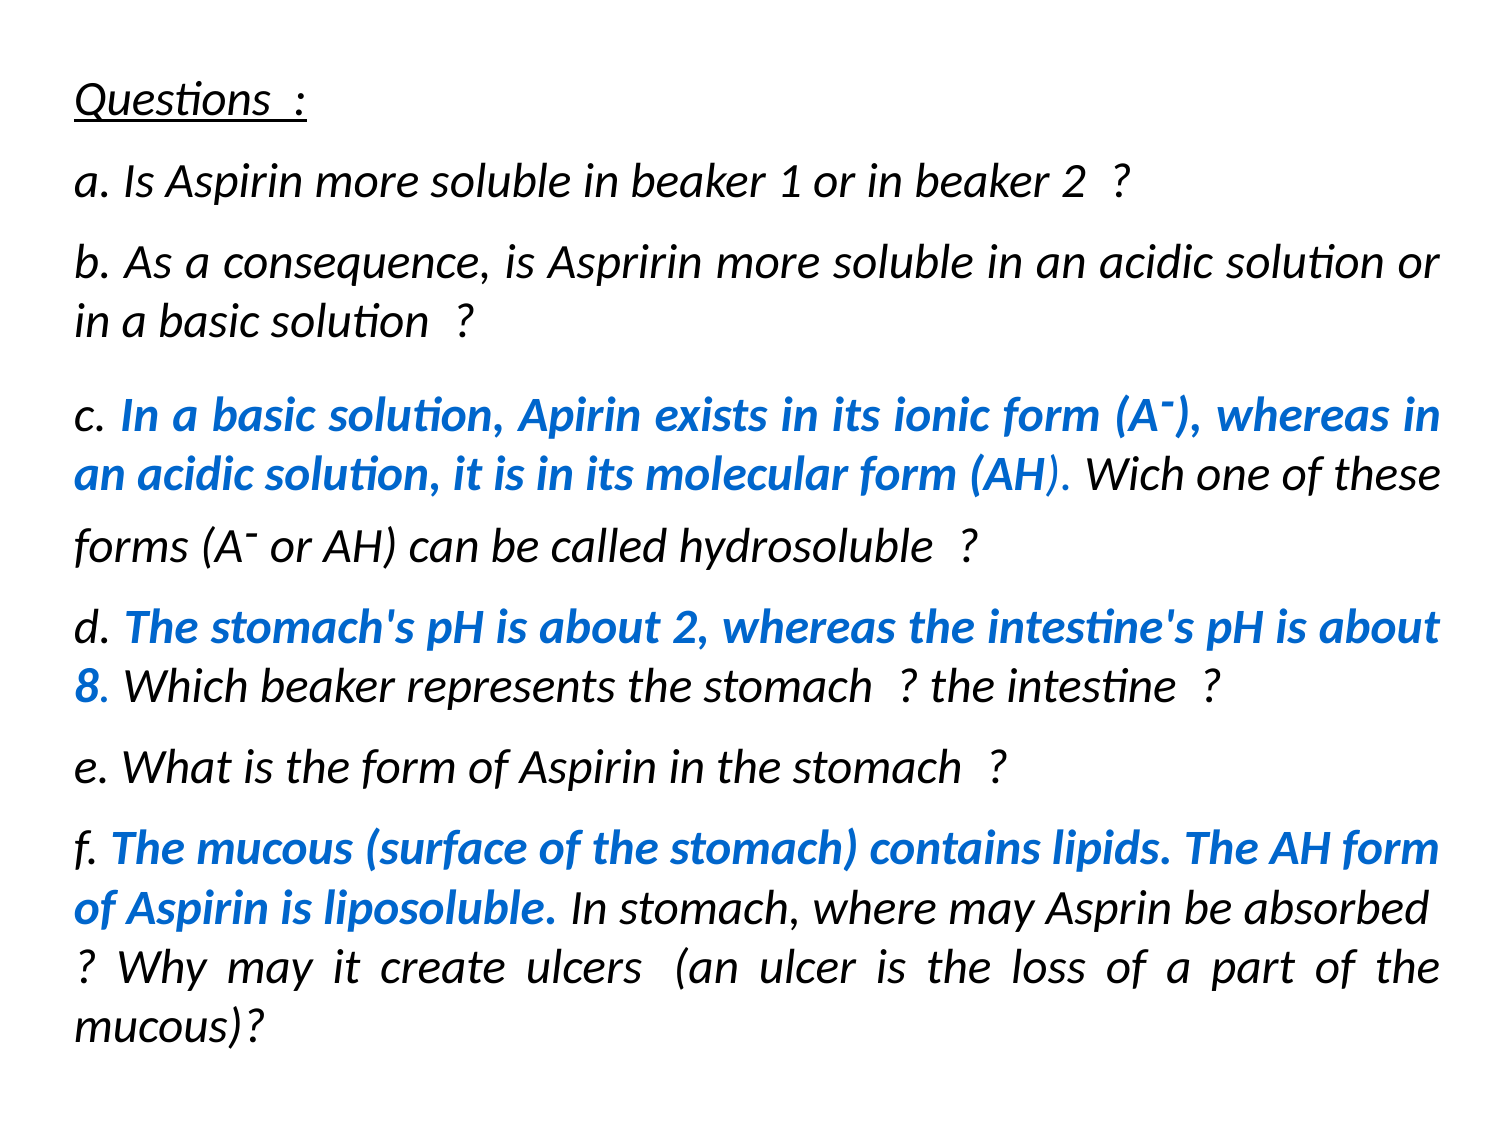

# Questions  :
a. Is Aspirin more soluble in beaker 1 or in beaker 2  ?
b. As a consequence, is Aspririn more soluble in an acidic solution or in a basic solution  ?
c. In a basic solution, Apirin exists in its ionic form (A-), whereas in an acidic solution, it is in its molecular form (AH). Wich one of these forms (A- or AH) can be called hydrosoluble  ?
d. The stomach's pH is about 2, whereas the intestine's pH is about 8. Which beaker represents the stomach  ? the intestine  ?
e. What is the form of Aspirin in the stomach  ?
f. The mucous (surface of the stomach) contains lipids. The AH form of Aspirin is liposoluble. In stomach, where may Asprin be absorbed  ? Why may it create ulcers  (an ulcer is the loss of a part of the mucous)?